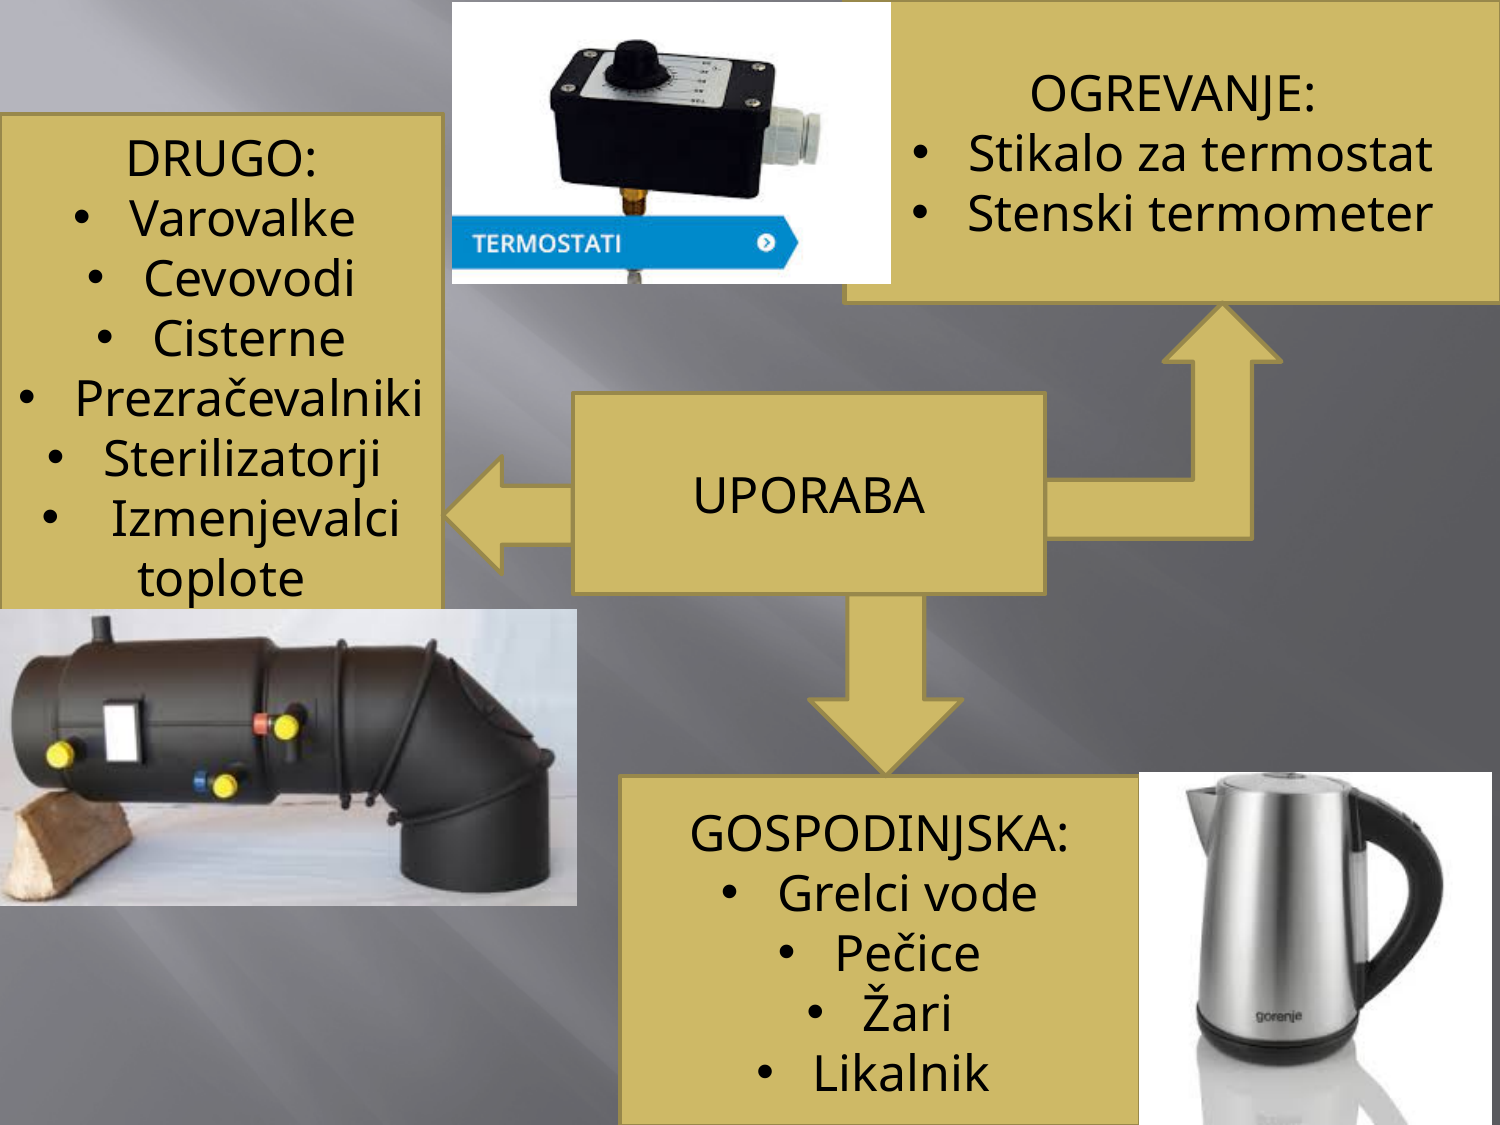

OGREVANJE:
Stikalo za termostat
Stenski termometer
DRUGO:
Varovalke
Cevovodi
Cisterne
Prezračevalniki
Sterilizatorji
 Izmenjevalci
 toplote
UPORABA
GOSPODINJSKA:
Grelci vode
Pečice
Žari
Likalnik